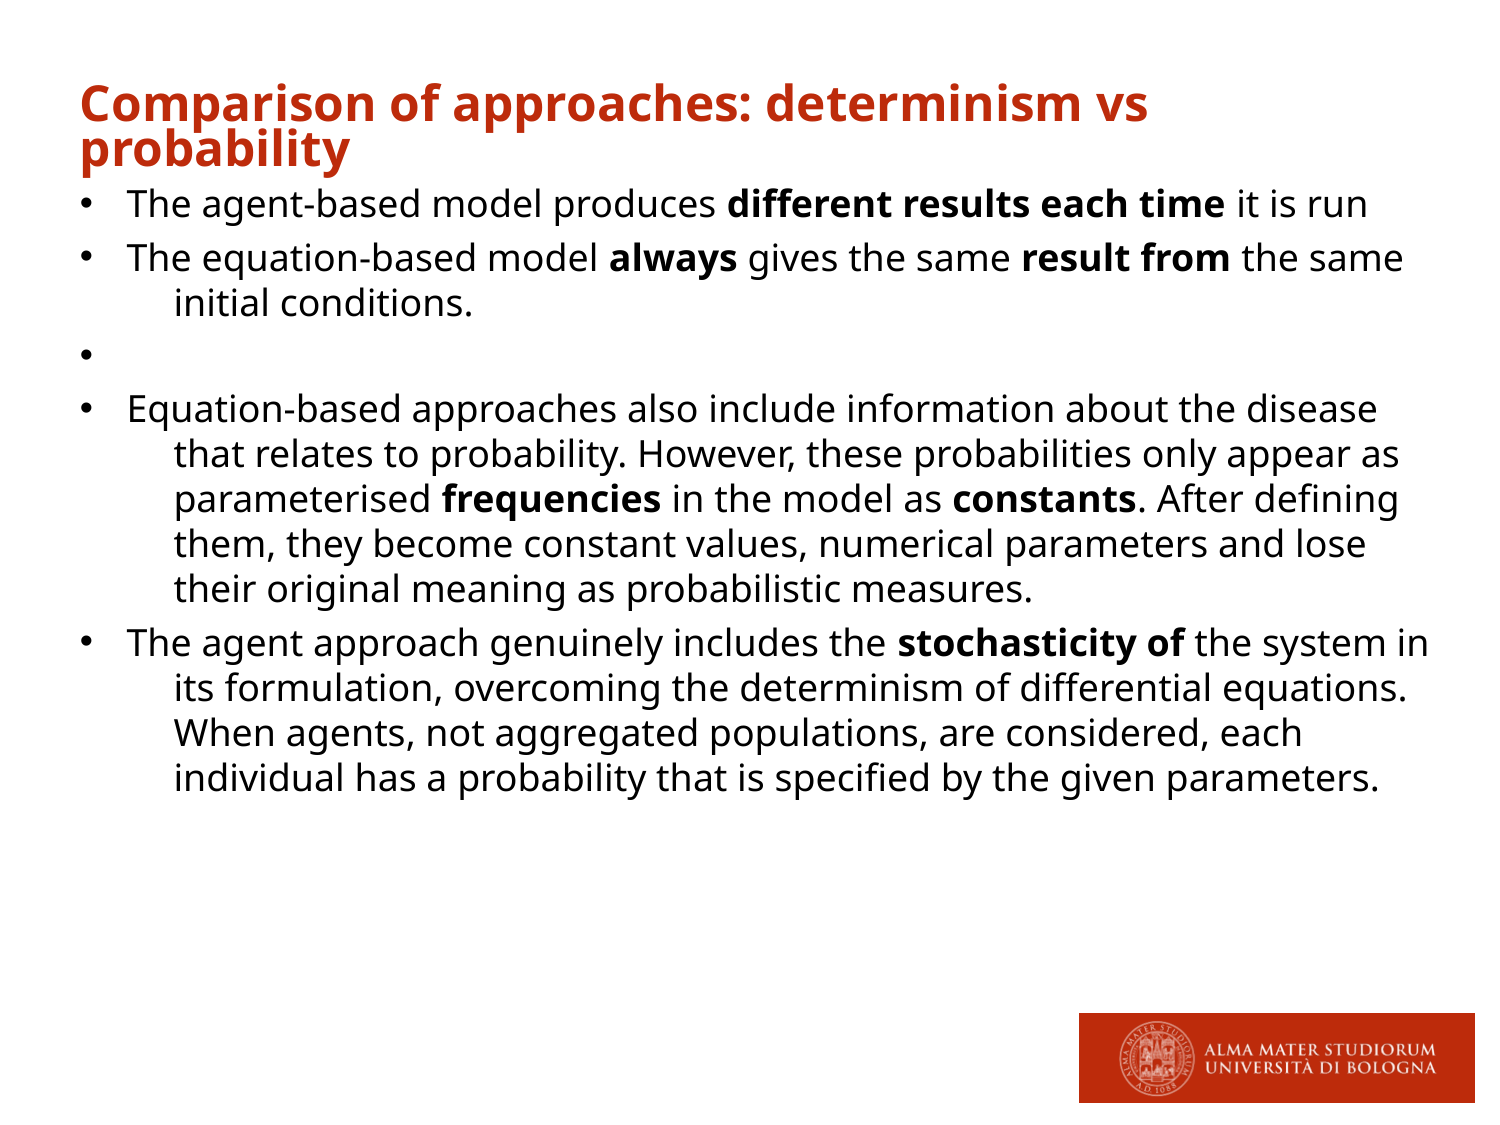

# Comparison of approaches: determinism vs probability
The agent-based model produces different results each time it is run
The equation-based model always gives the same result from the same initial conditions.
Equation-based approaches also include information about the disease that relates to probability. However, these probabilities only appear as parameterised frequencies in the model as constants. After defining them, they become constant values, numerical parameters and lose their original meaning as probabilistic measures.
The agent approach genuinely includes the stochasticity of the system in its formulation, overcoming the determinism of differential equations. When agents, not aggregated populations, are considered, each individual has a probability that is specified by the given parameters.